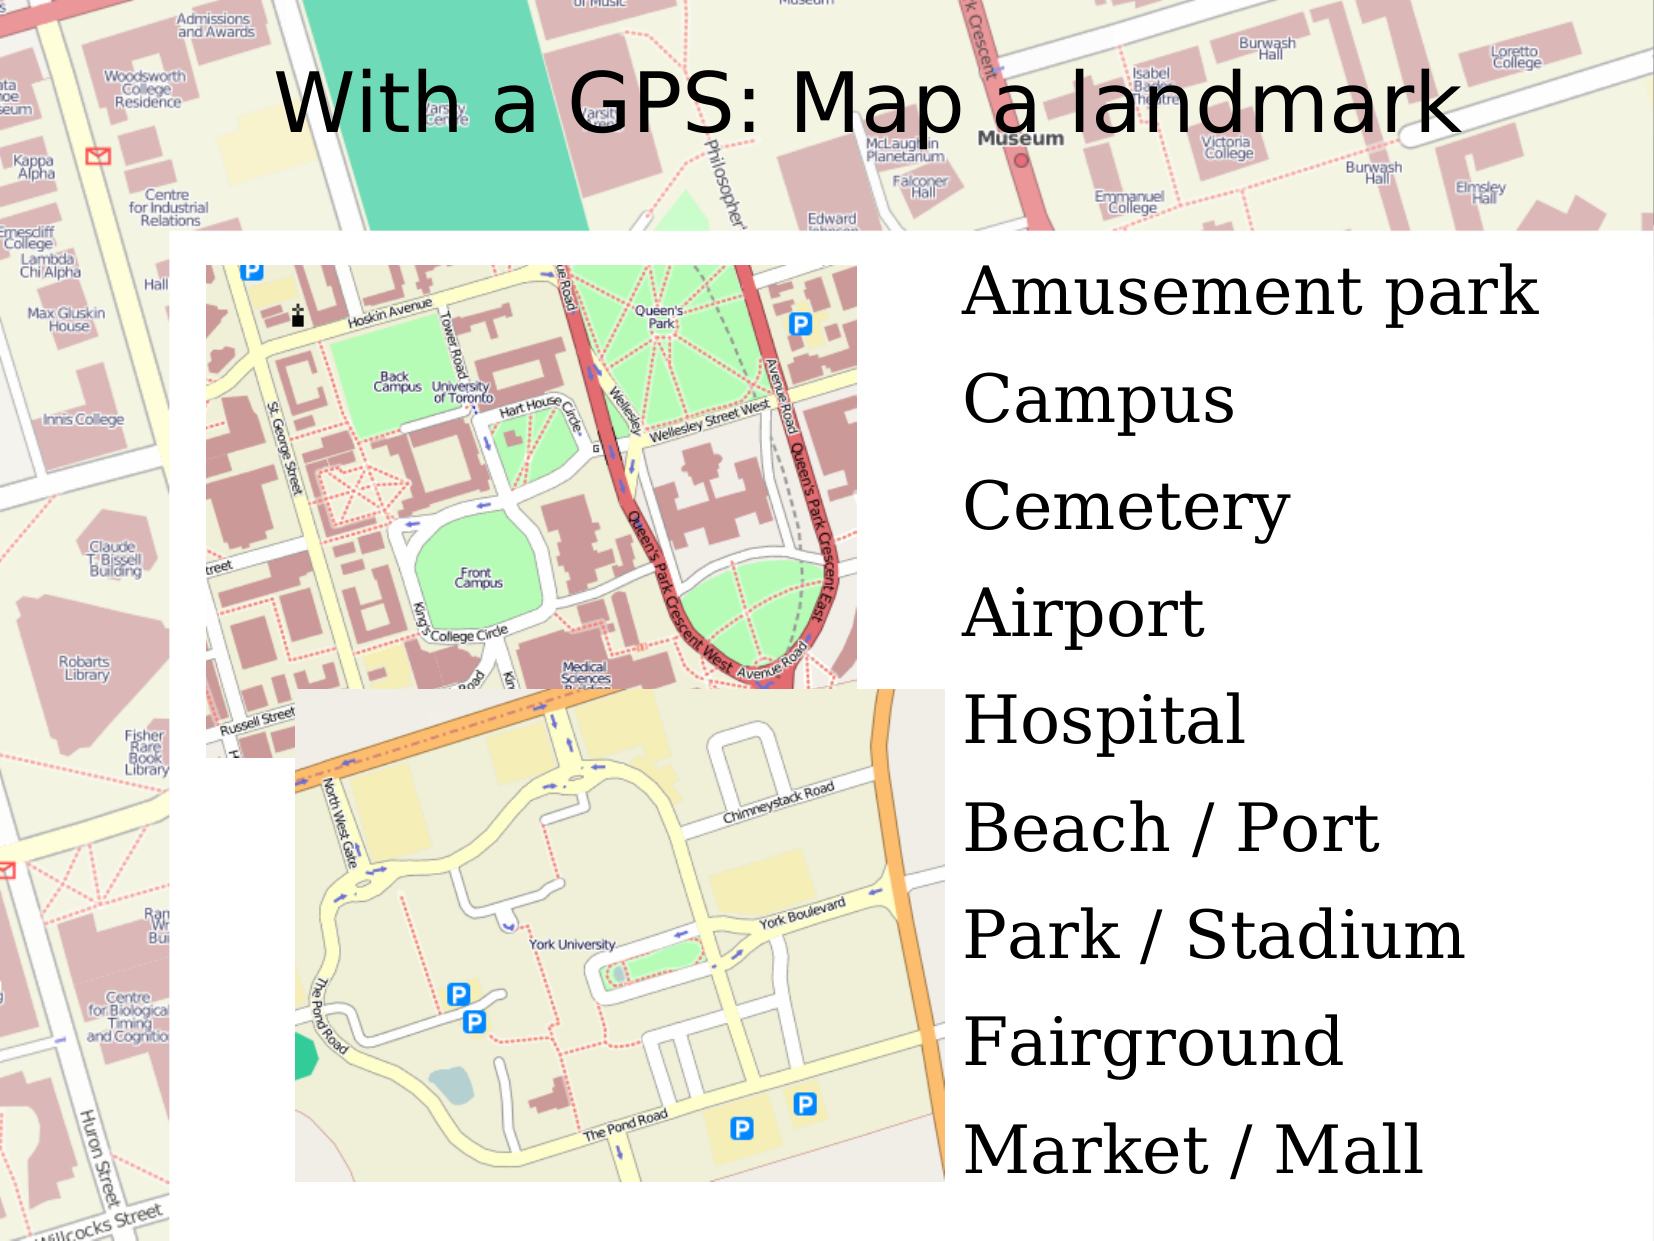

# With a GPS: Map a landmark
Amusement park
Campus
Cemetery
Airport
Hospital
Beach / Port
Park / Stadium
Fairground
Market / Mall